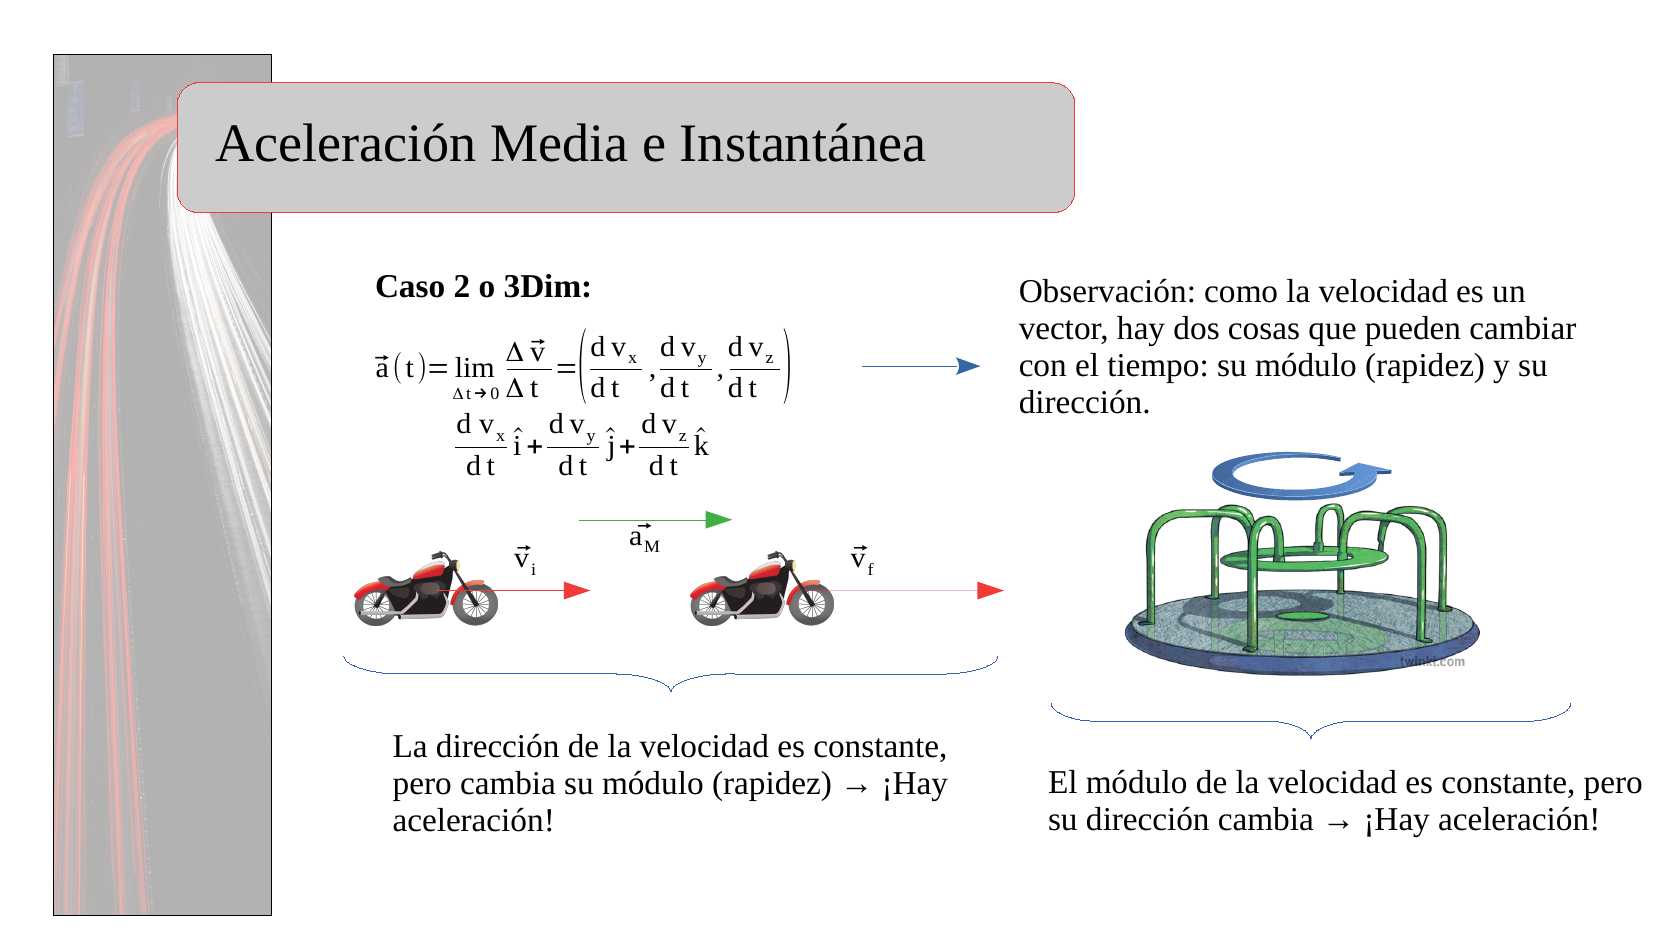

Aceleración Media e Instantánea
Caso 2 o 3Dim:
Observación: como la velocidad es un vector, hay dos cosas que pueden cambiar con el tiempo: su módulo (rapidez) y su dirección.
La dirección de la velocidad es constante, pero cambia su módulo (rapidez) → ¡Hay aceleración!
El módulo de la velocidad es constante, pero su dirección cambia → ¡Hay aceleración!